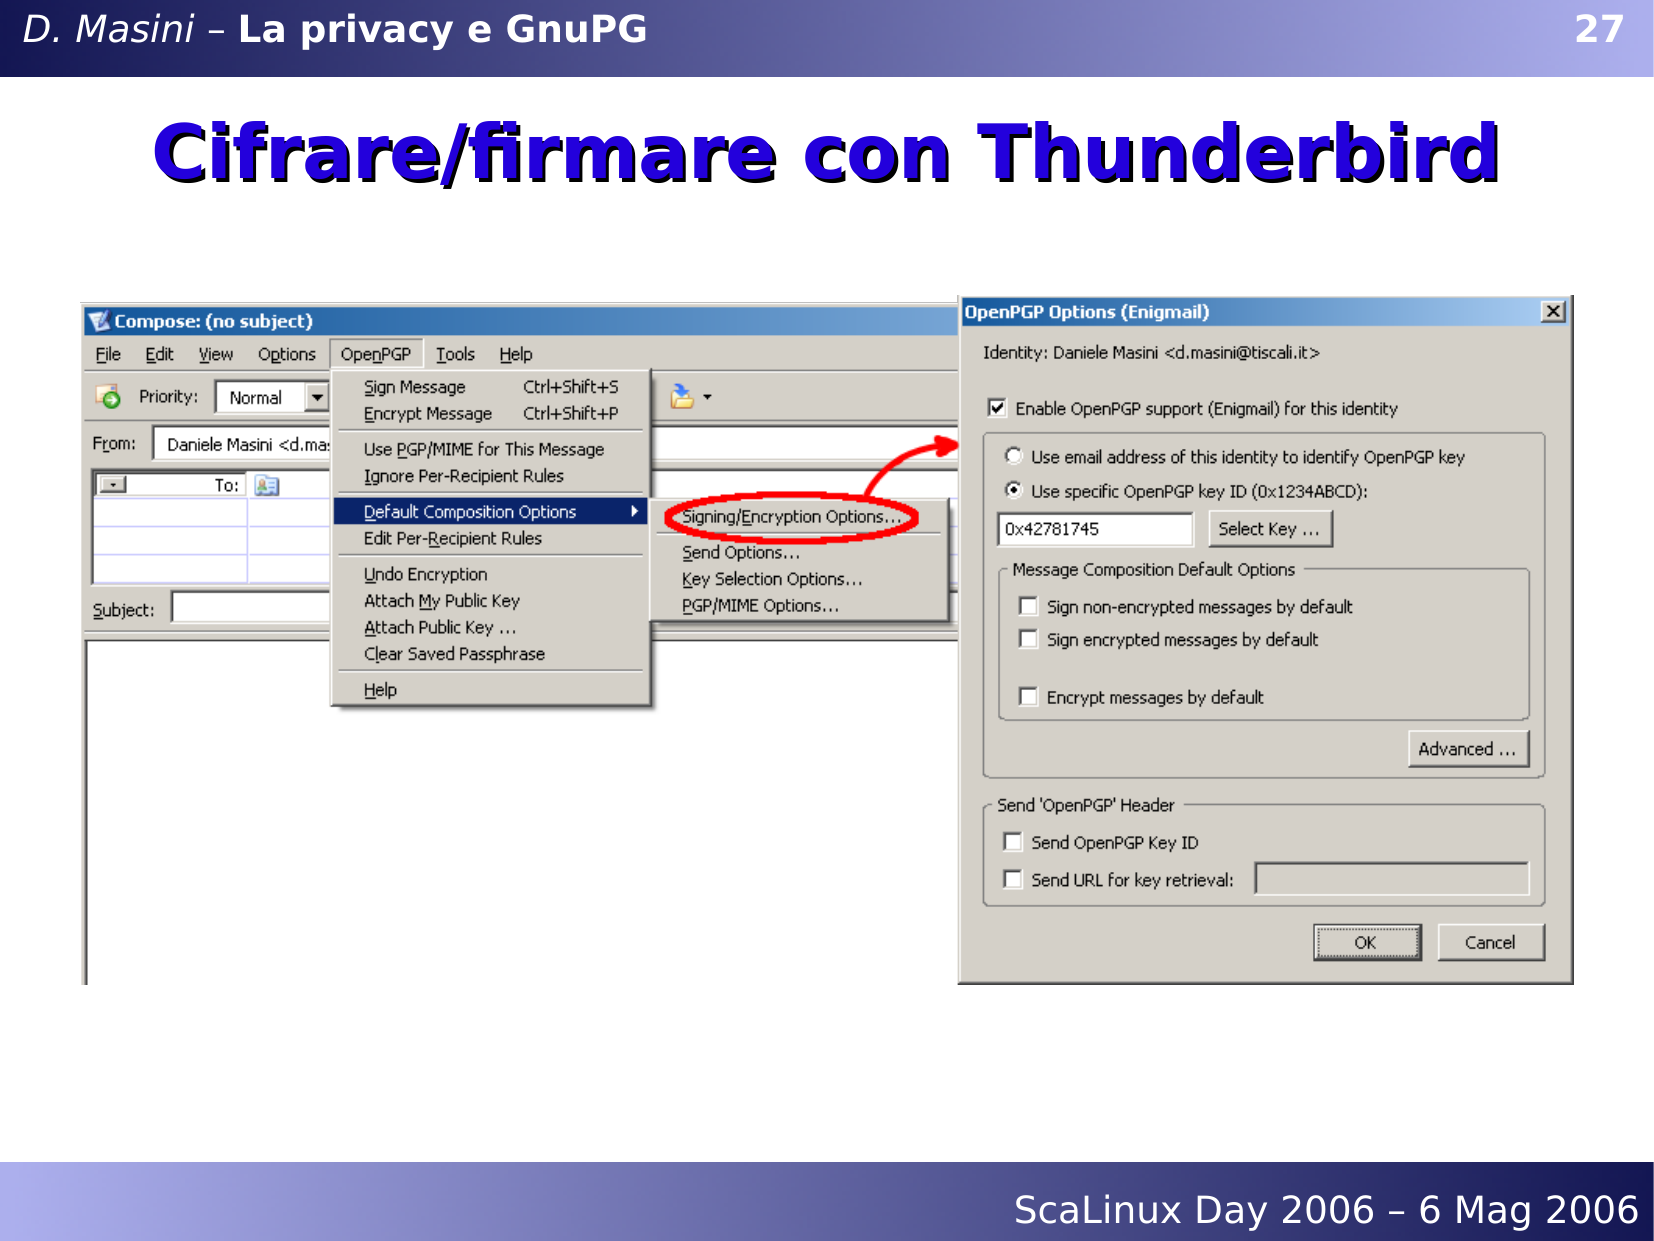

D. Masini – La privacy e GnuPG
# Cifrare/firmare con Thunderbird
ScaLinux Day 2006 – 6 Mag 2006